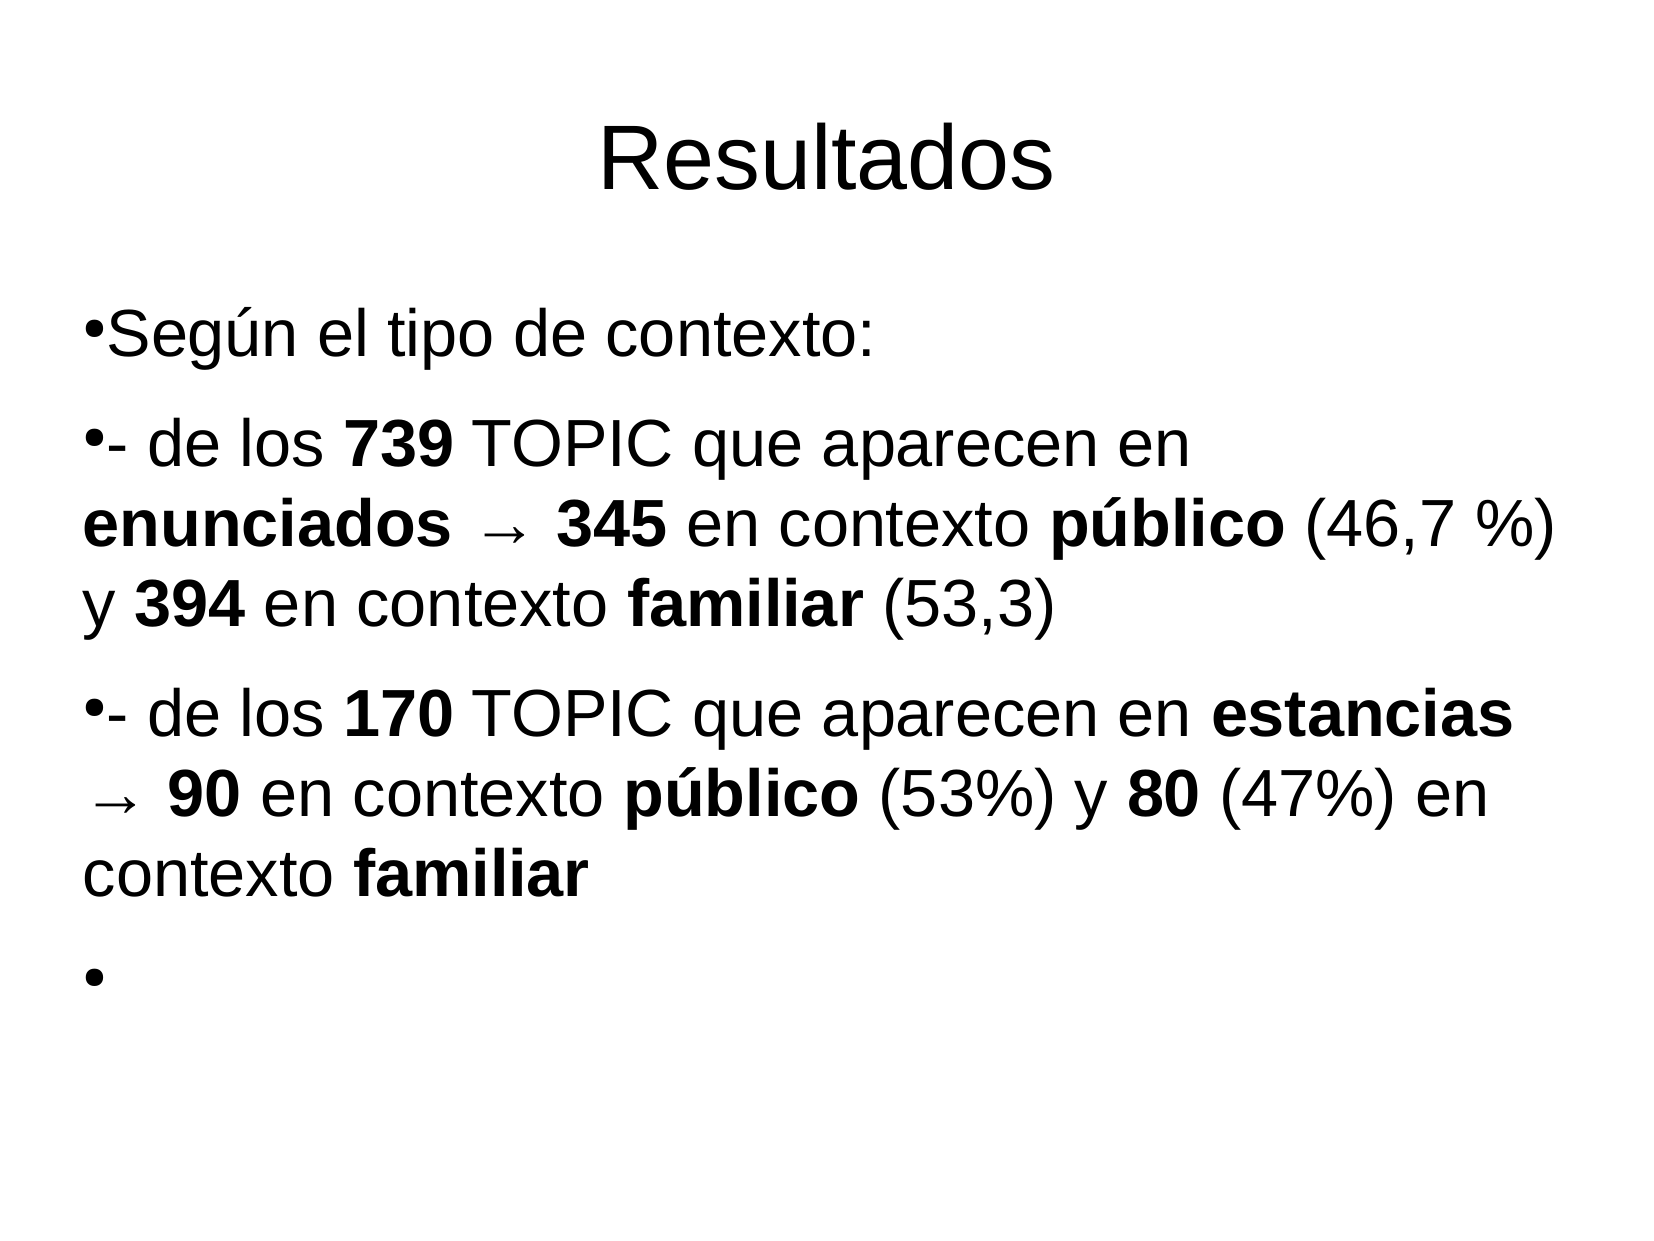

# Resultados
Según el tipo de contexto:
- de los 739 TOPIC que aparecen en enunciados → 345 en contexto público (46,7 %) y 394 en contexto familiar (53,3)
- de los 170 TOPIC que aparecen en estancias → 90 en contexto público (53%) y 80 (47%) en contexto familiar